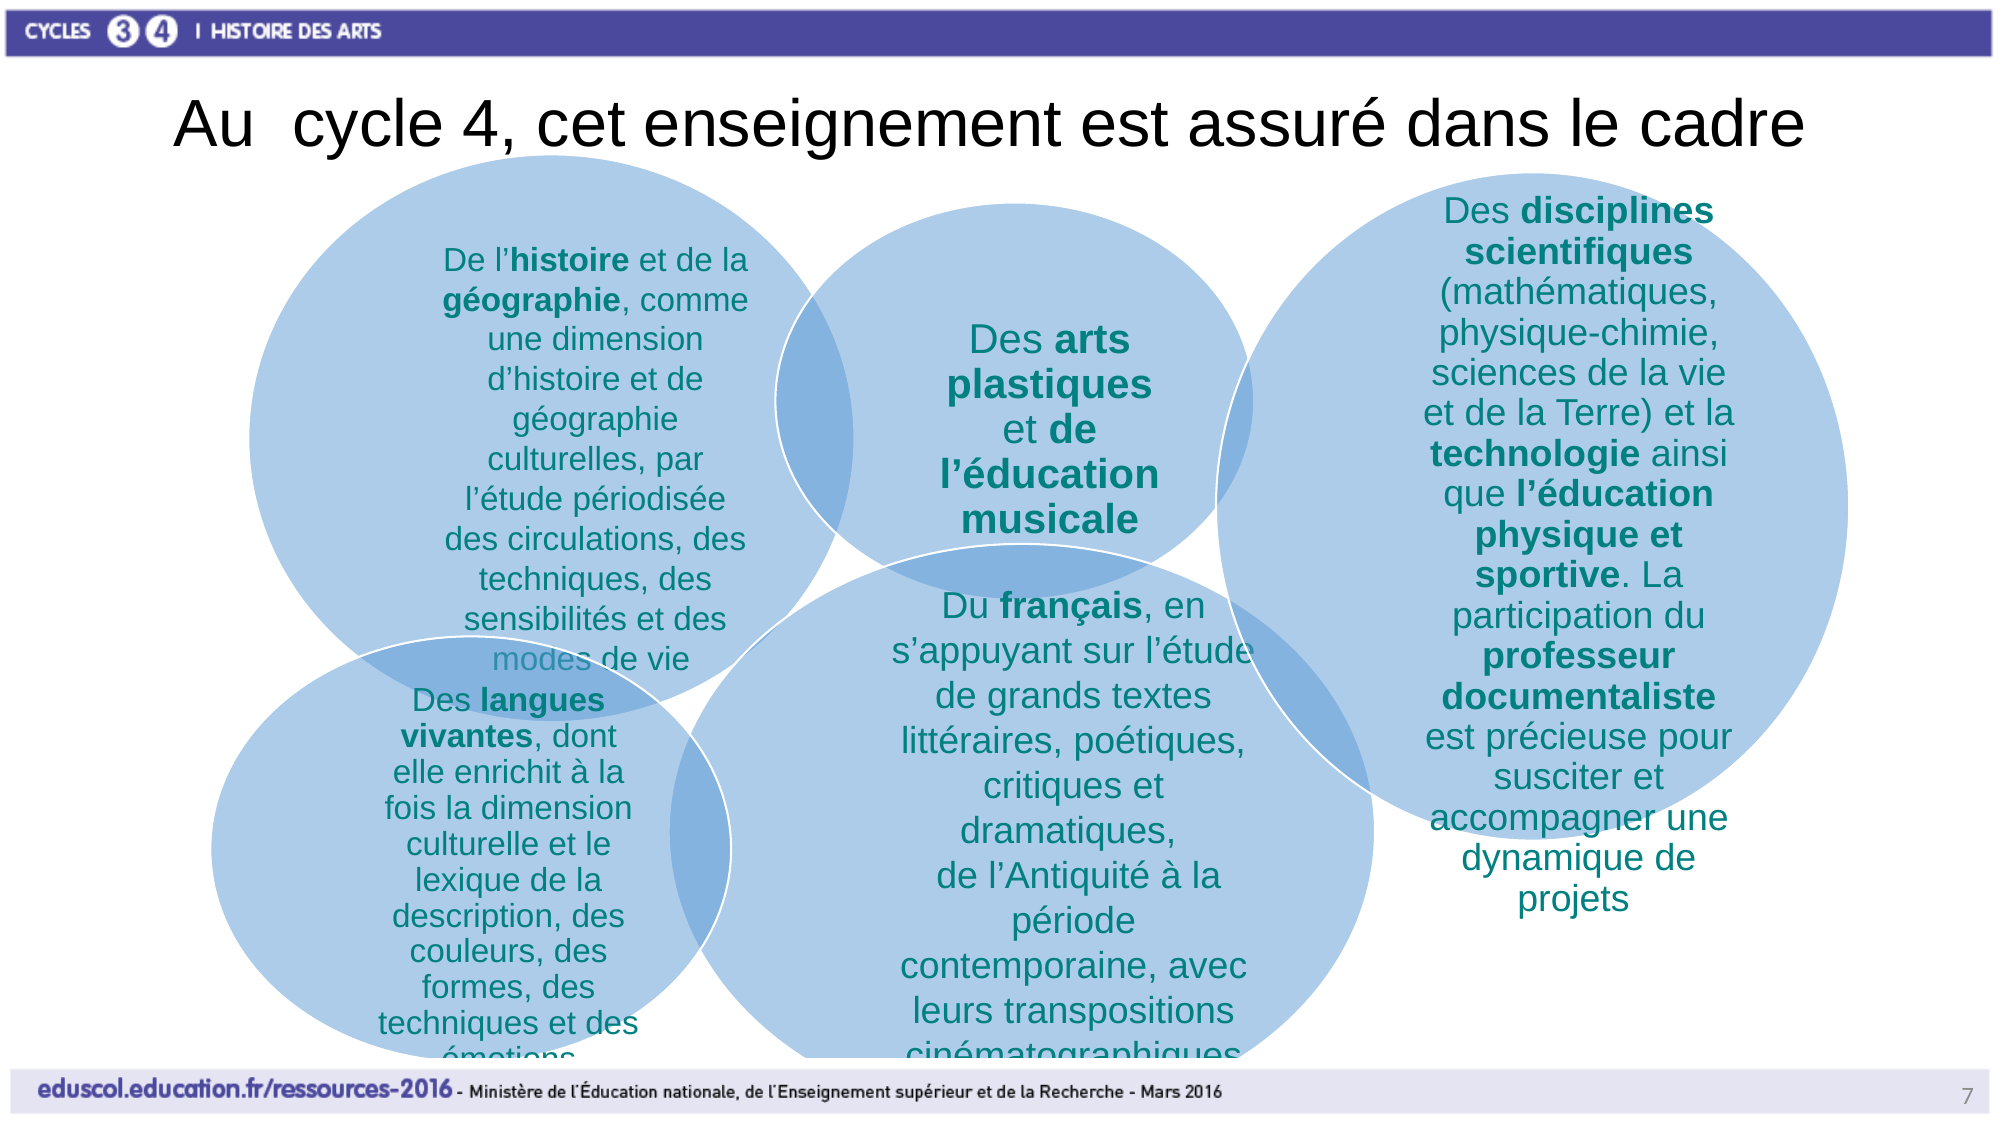

# Au cycle 4, cet enseignement est assuré dans le cadre
De l’histoire et de la géographie, comme une dimension d’histoire et de géographie culturelles, par l’étude périodisée des circulations, des techniques, des sensibilités et des modes de vie
Des disciplines scientifiques (mathématiques, physique-chimie, sciences de la vie et de la Terre) et la technologie ainsi que l’éducation physique et sportive. La participation du professeur documentaliste est précieuse pour susciter et accompagner une dynamique de projets
Des arts plastiques et de l’éducation musicale
Du français, en s’appuyant sur l’étude de grands textes littéraires, poétiques, critiques et dramatiques,
 de l’Antiquité à la période contemporaine, avec leurs transpositions cinématographiques ou leur mise en spectacle
Des langues vivantes, dont elle enrichit à la fois la dimension culturelle et le lexique de la description, des couleurs, des formes, des techniques et des émotions